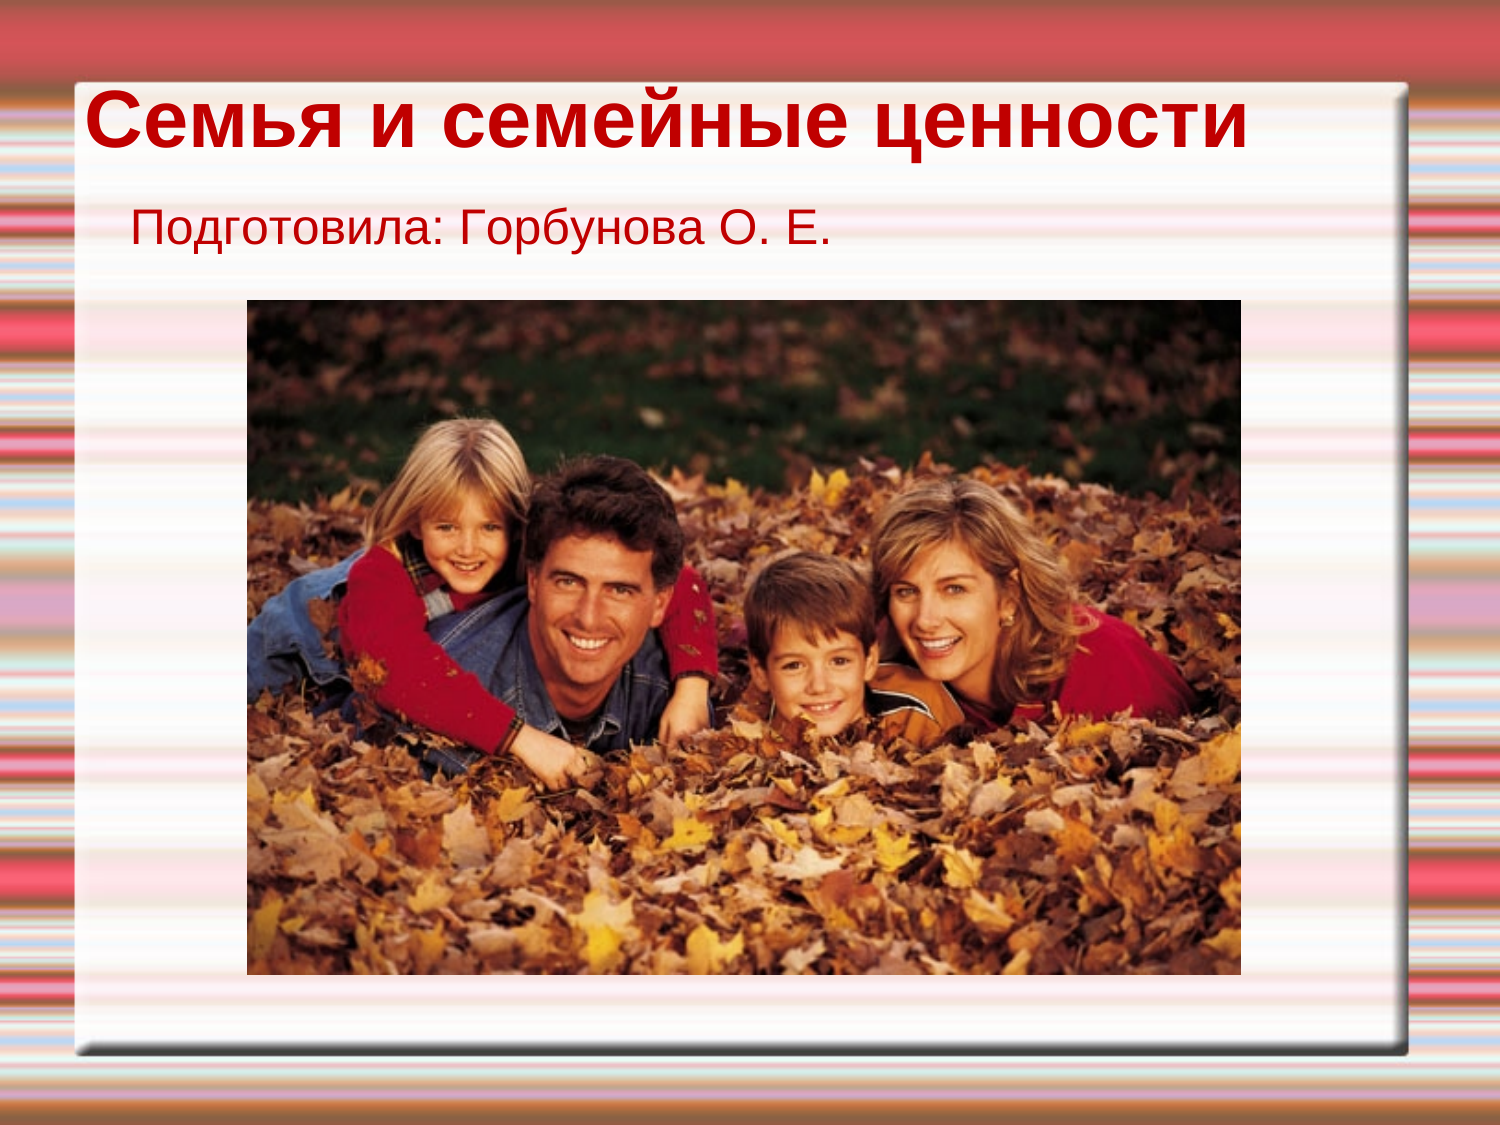

# Семья и семейные ценности Подготовила: Горбунова О. Е.